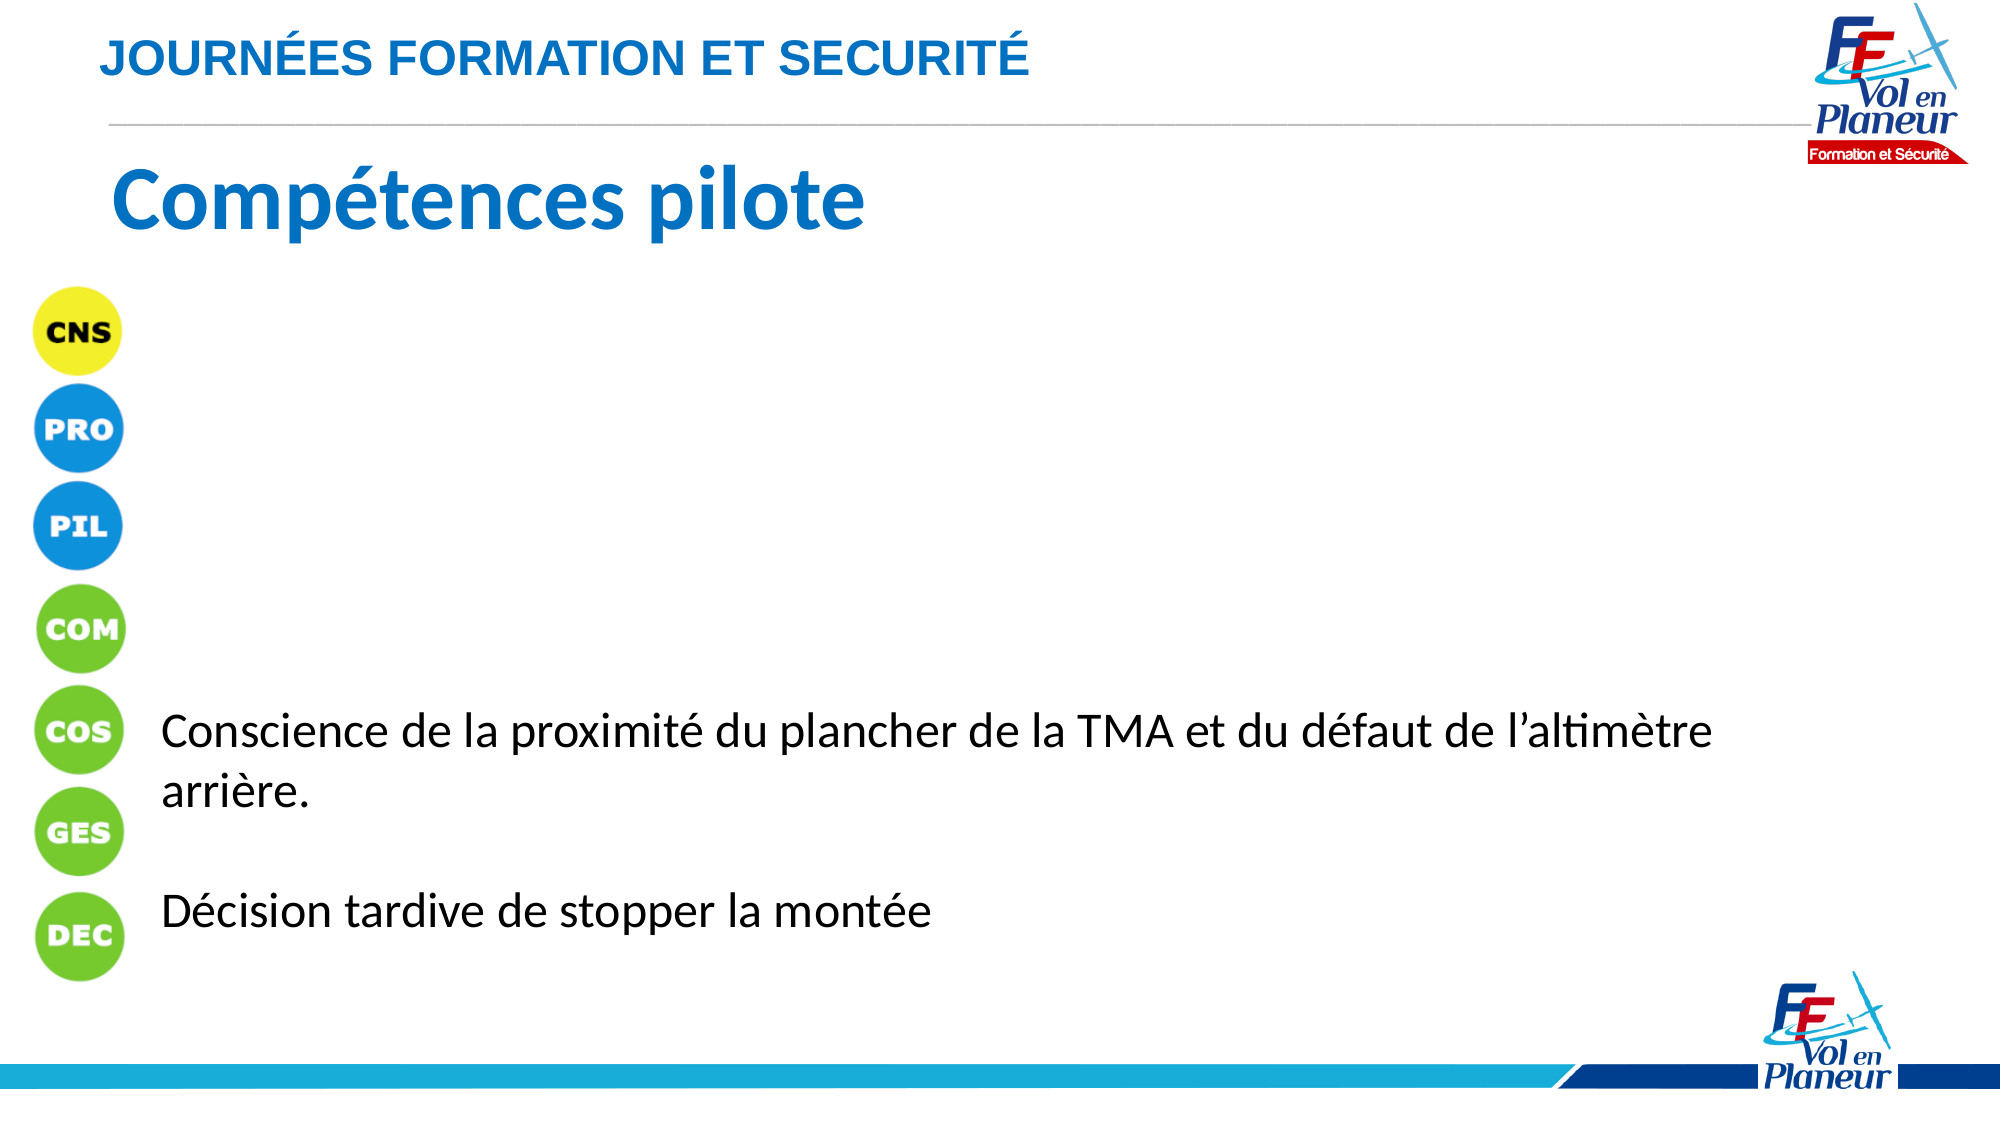

# JOURNÉES FORMATION ET SECURITÉ
Compétences pilote
Conscience de la proximité du plancher de la TMA et du défaut de l’altimètre arrière.
Décision tardive de stopper la montée